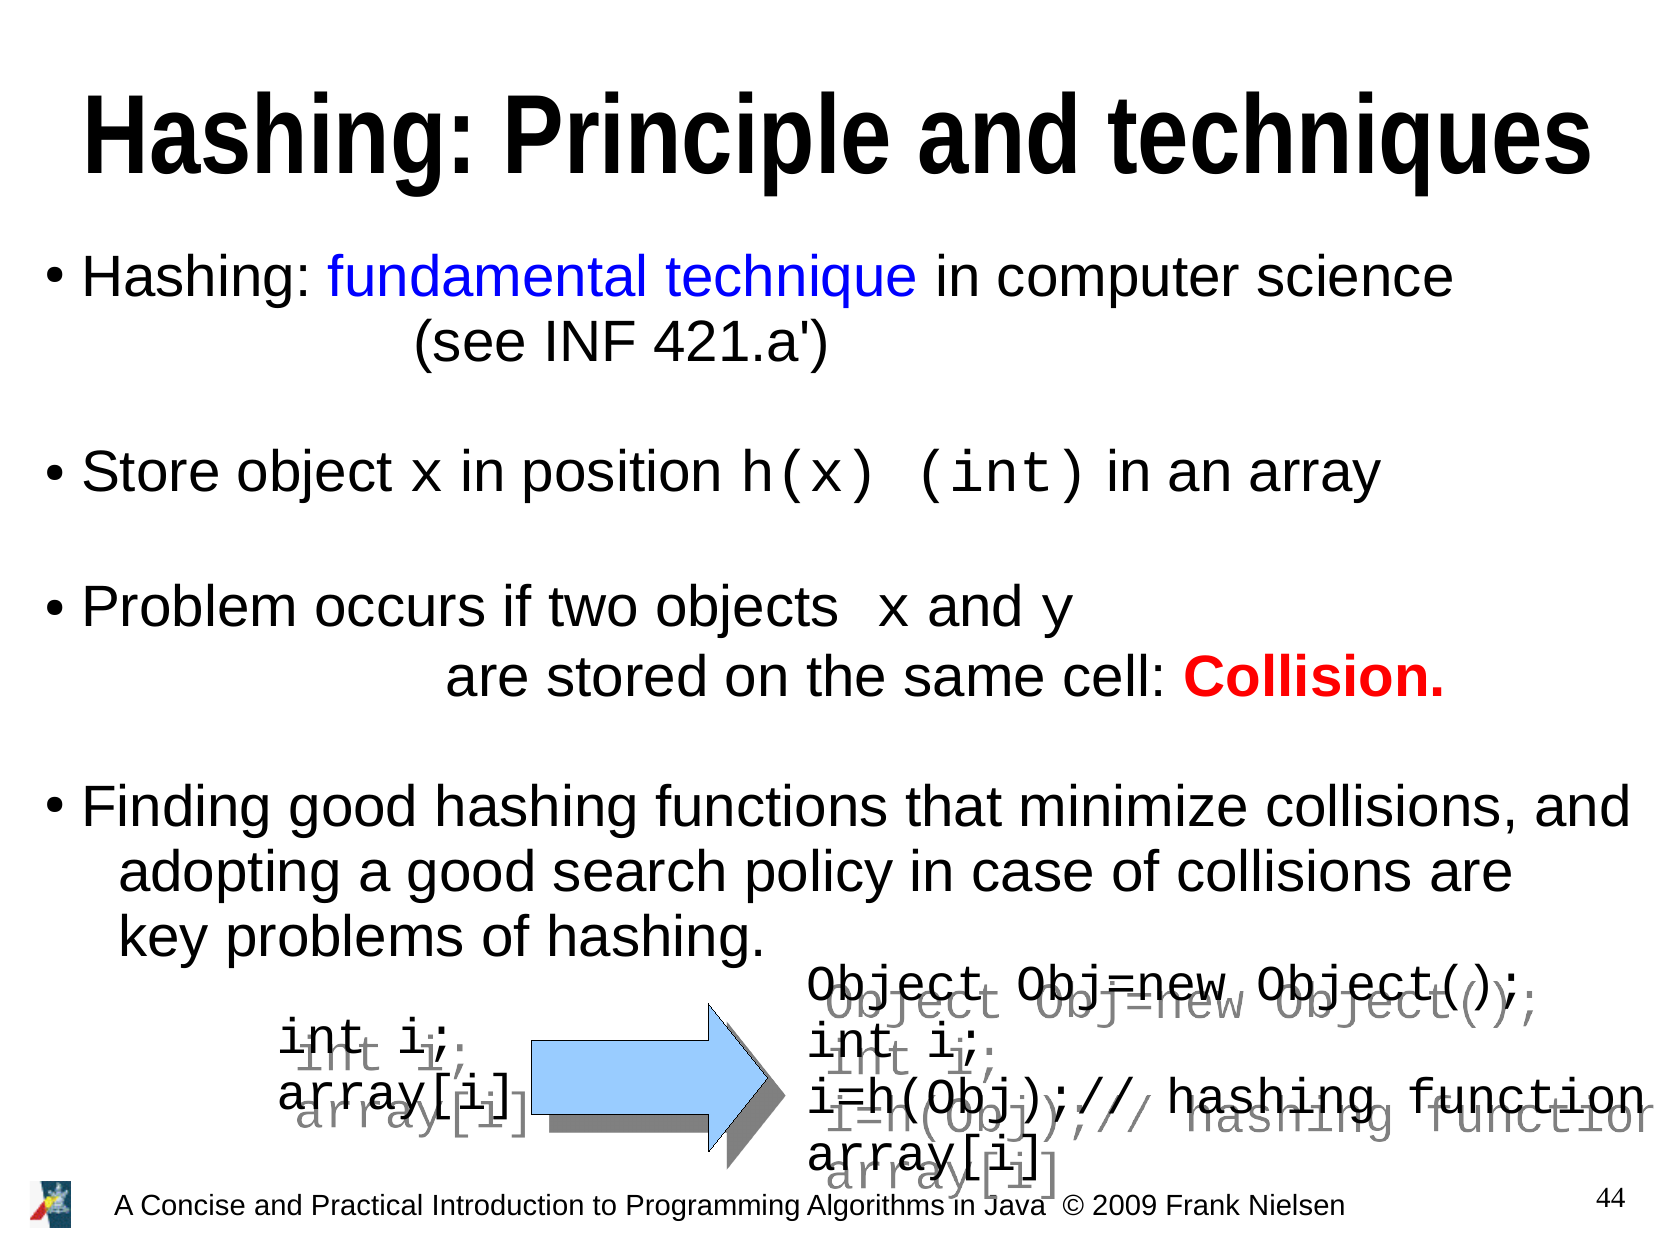

Hashing: Principle and techniques
 Hashing: fundamental technique in computer science
					(see INF 421.a')
 Store object x in position h(x) (int) in an array
 Problem occurs if two objects x and y
				are stored on the same cell:	Collision.
 Finding good hashing functions that minimize collisions, and
	adopting a good search policy in case of collisions are
	key problems of hashing.
Object Obj=new Object();
int i;
i=h(Obj);// hashing function
array[i]
int i;
array[i]